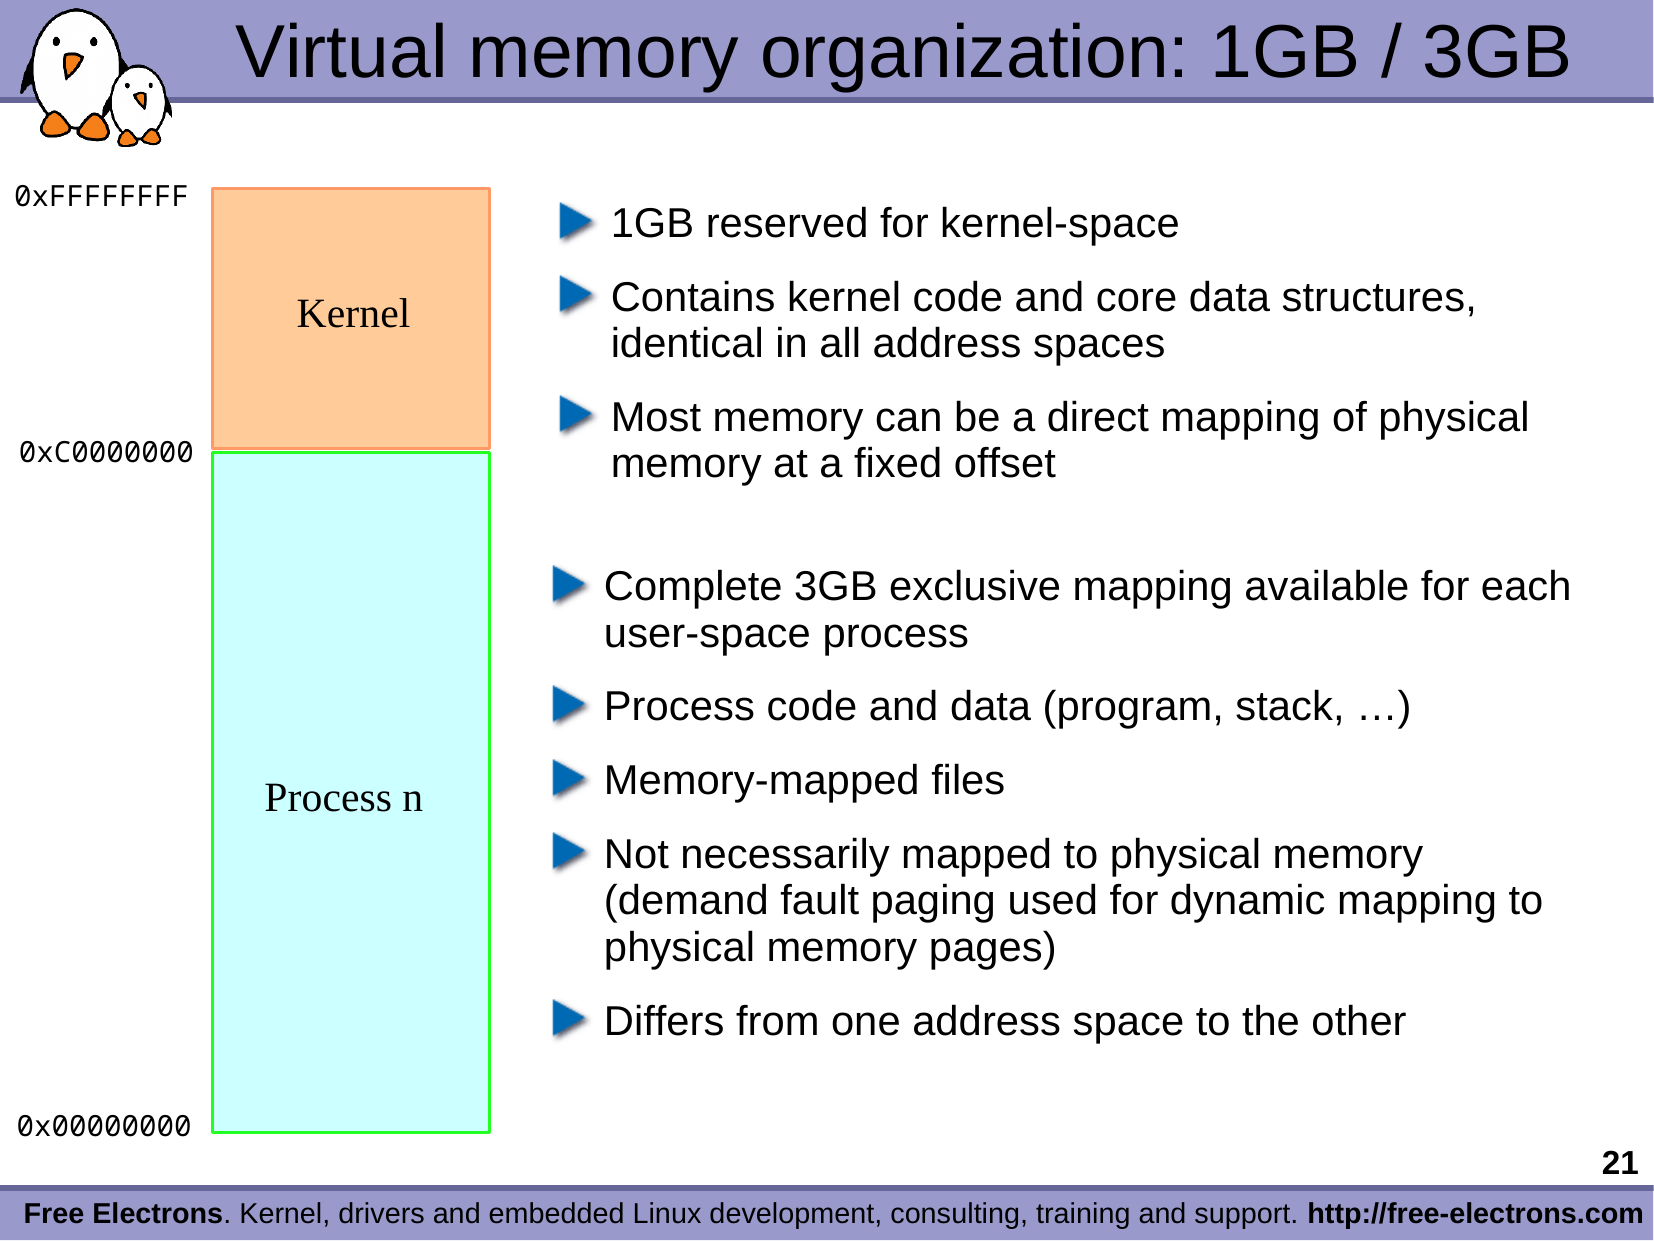

# Virtual memory organization: 1GB / 3GB
0xFFFFFFFF
1GB reserved for kernel-space
Contains kernel code and core data structures, identical in all address spaces
Most memory can be a direct mapping of physical memory at a fixed offset
Kernel
0xC0000000
Complete 3GB exclusive mapping available for each user-space process
Process code and data (program, stack, …)
Memory-mapped files
Not necessarily mapped to physical memory (demand fault paging used for dynamic mapping to physical memory pages)
Differs from one address space to the other
Process n
0x00000000